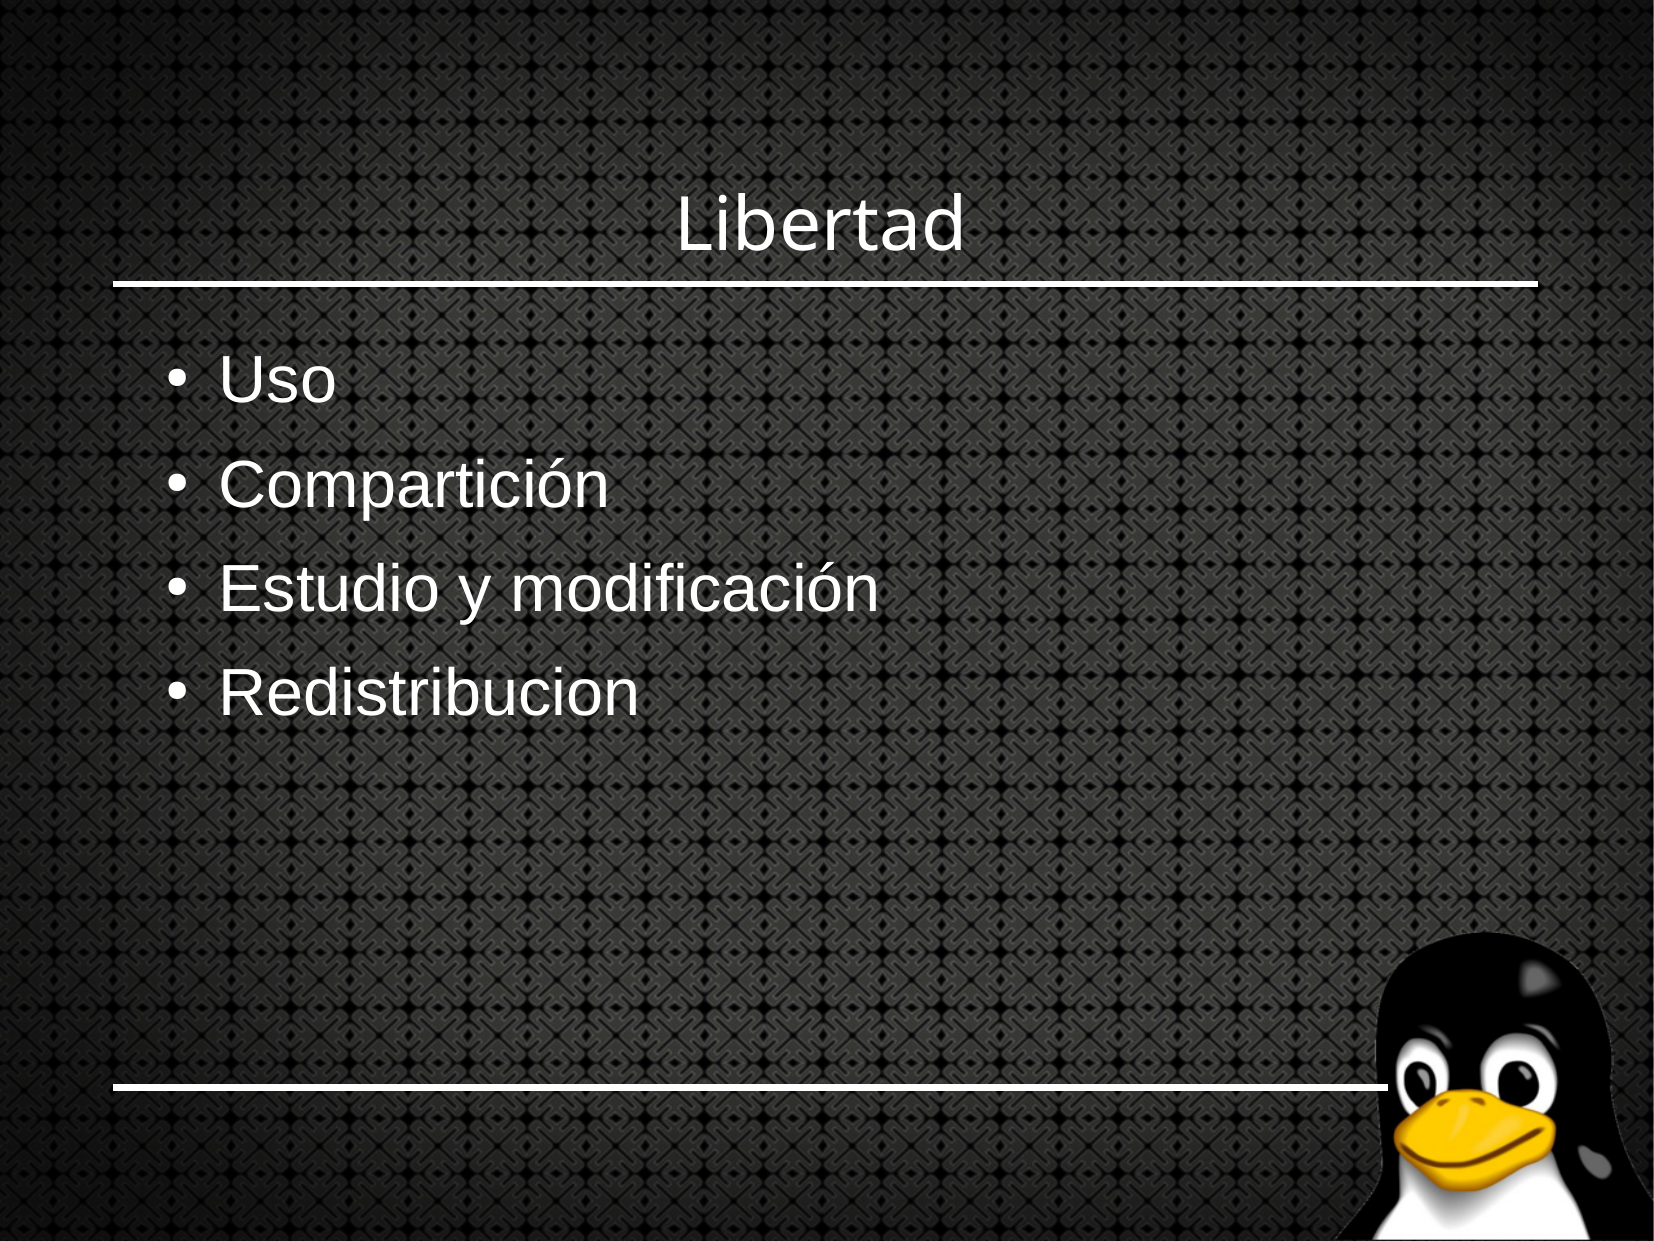

# Libertad
Uso
Compartición
Estudio y modificación
Redistribucion